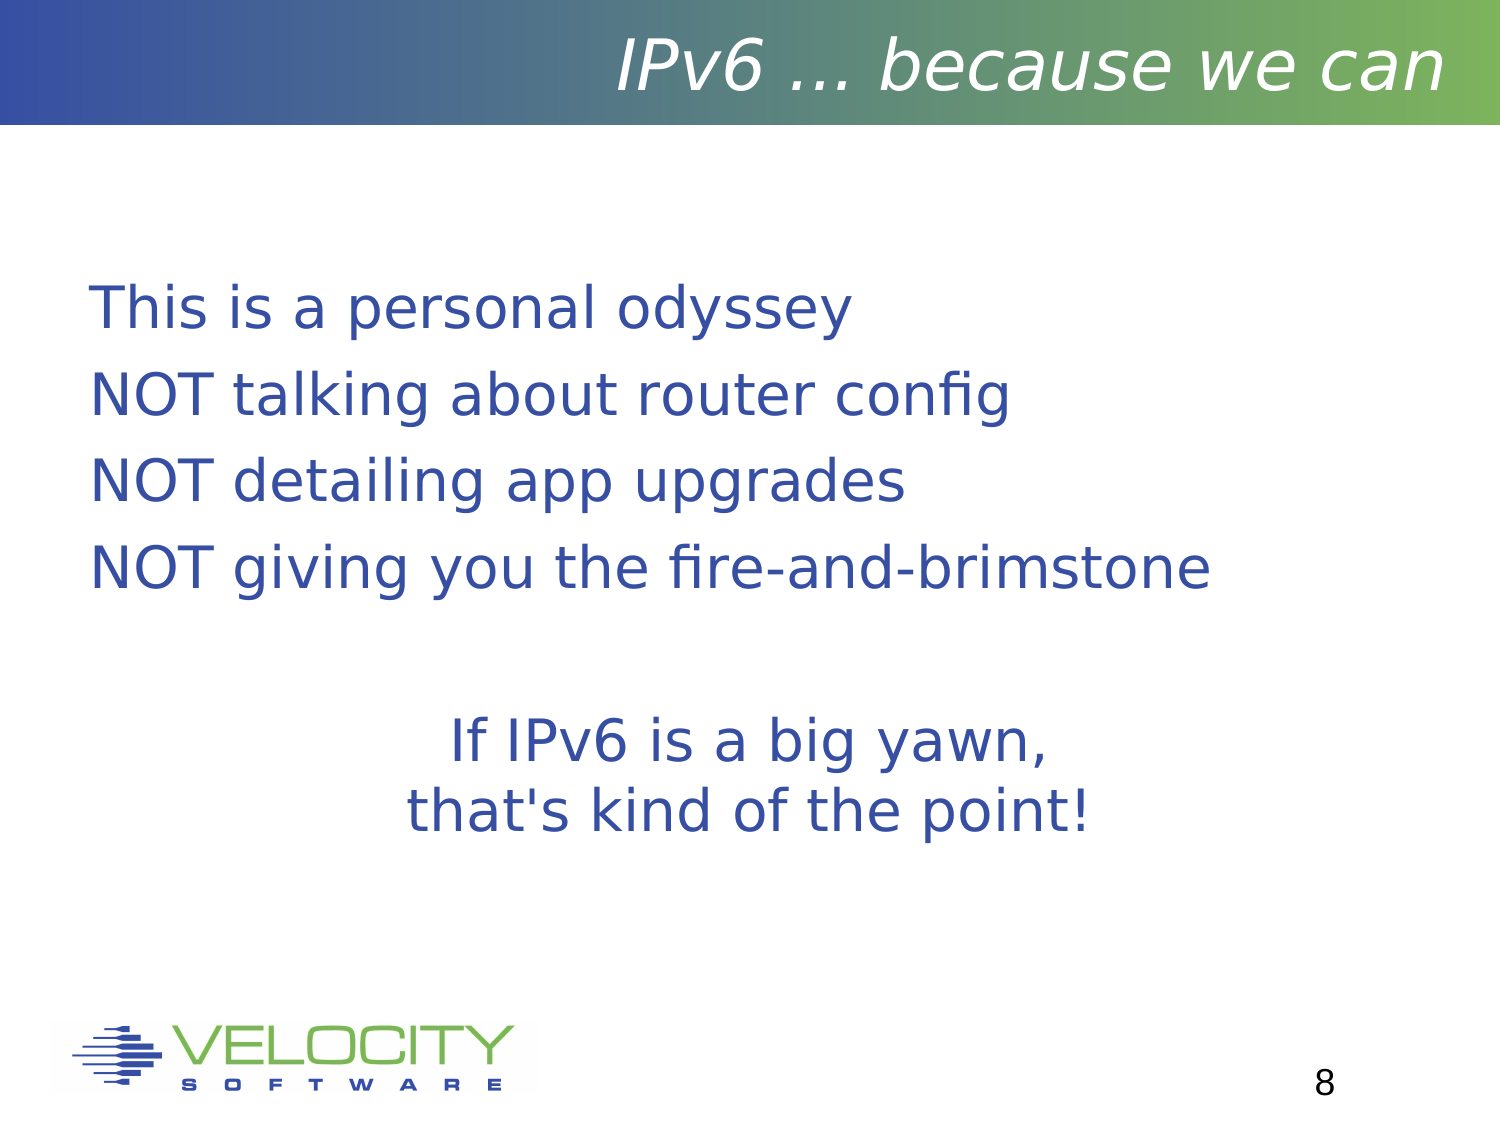

# IPv6 ... because we can
This is a personal odyssey
NOT talking about router config
NOT detailing app upgrades
NOT giving you the fire-and-brimstone
If IPv6 is a big yawn,
that's kind of the point!
8